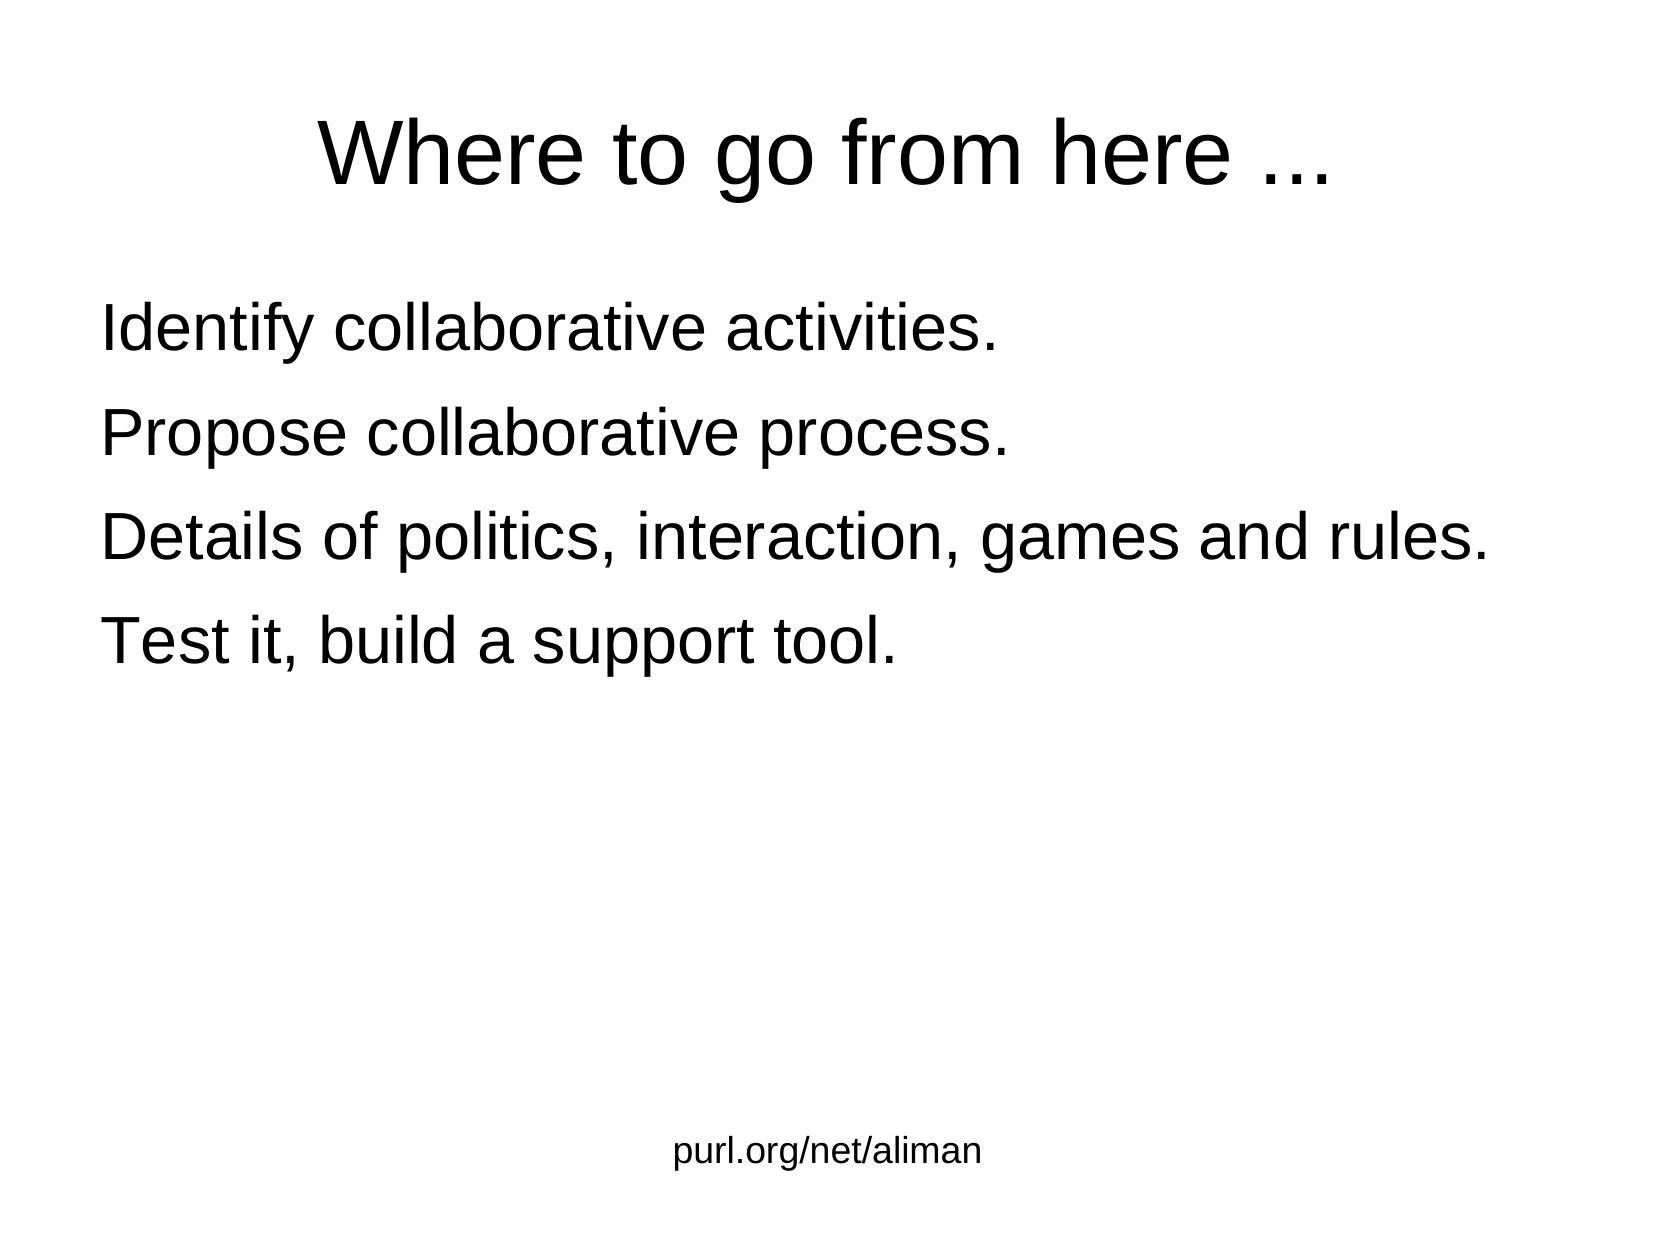

# Where to go from here ...
Identify collaborative activities.
Propose collaborative process.
Details of politics, interaction, games and rules.
Test it, build a support tool.